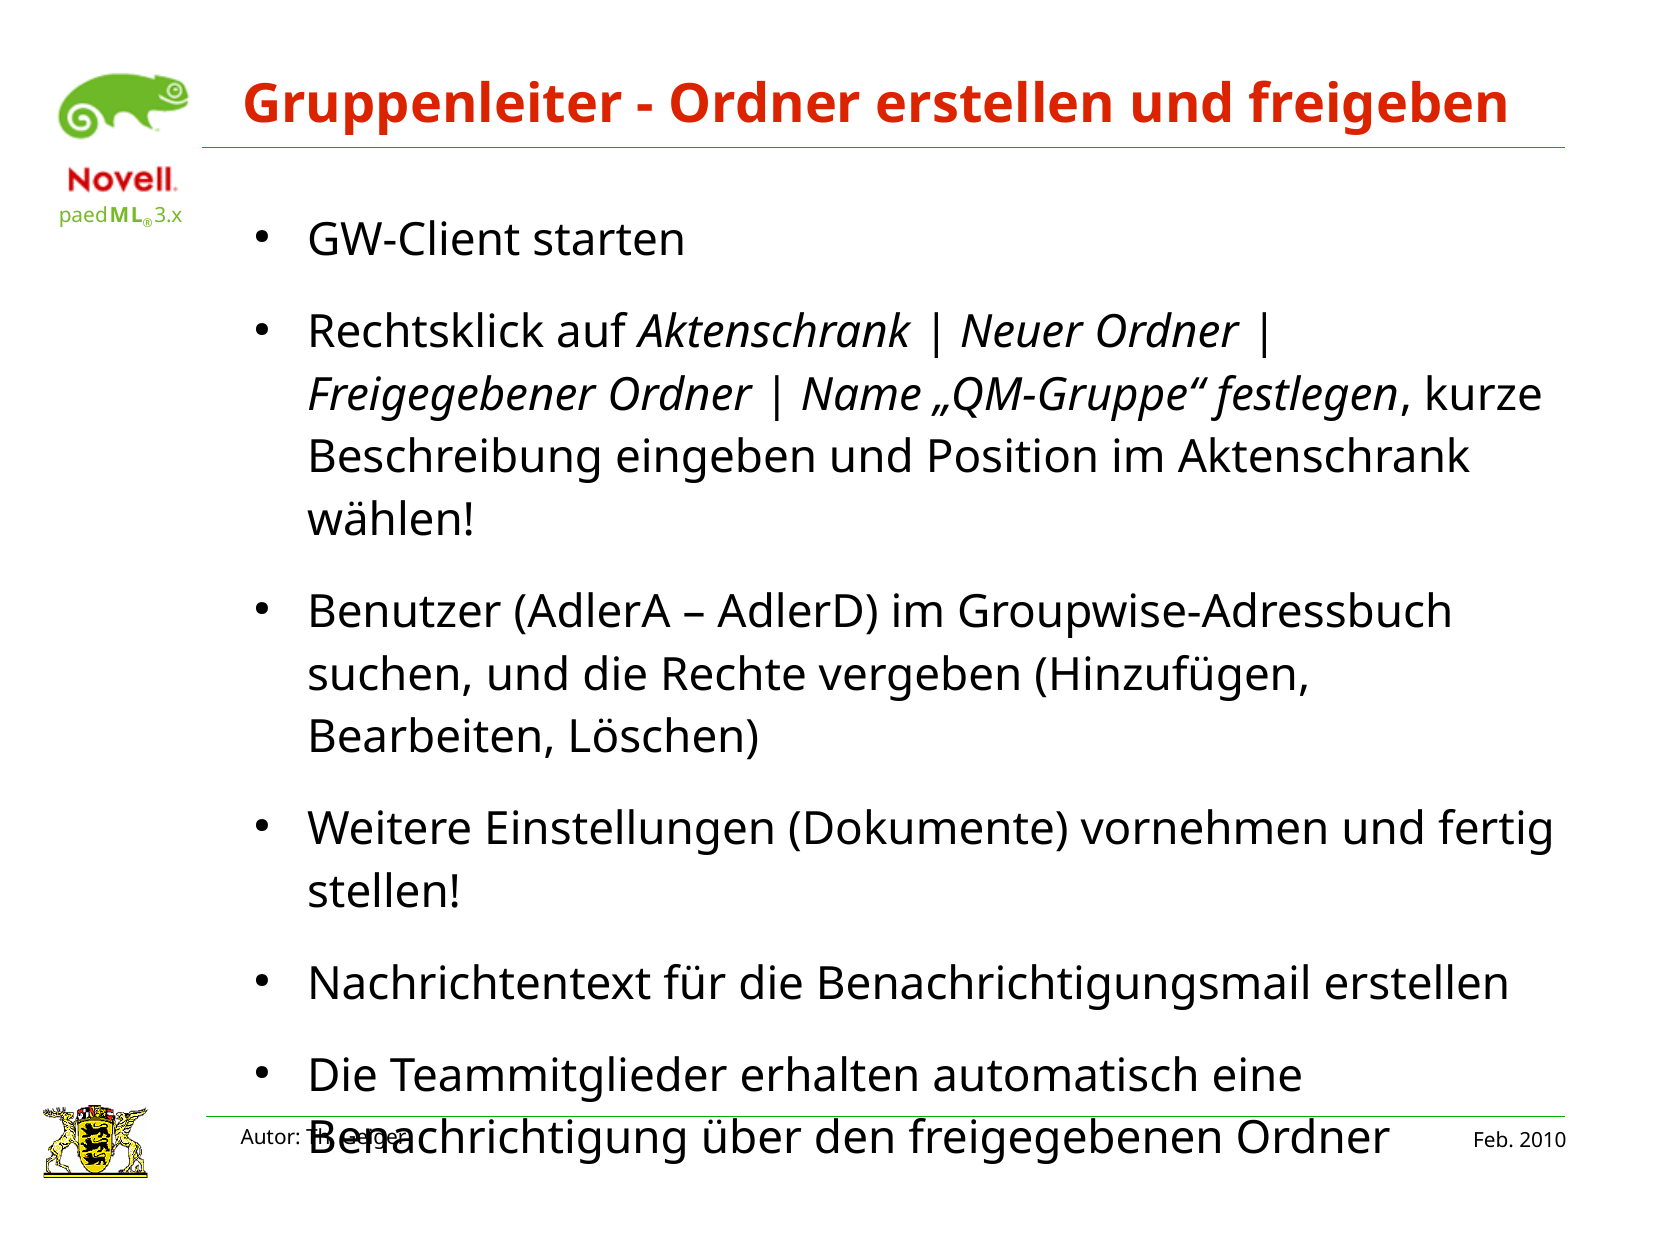

# Gruppenleiter - Ordner erstellen und freigeben
GW-Client starten
Rechtsklick auf Aktenschrank | Neuer Ordner | Freigegebener Ordner | Name „QM-Gruppe“ festlegen, kurze Beschreibung eingeben und Position im Aktenschrank wählen!
Benutzer (AdlerA – AdlerD) im Groupwise-Adressbuch suchen, und die Rechte vergeben (Hinzufügen, Bearbeiten, Löschen)
Weitere Einstellungen (Dokumente) vornehmen und fertig stellen!
Nachrichtentext für die Benachrichtigungsmail erstellen
Die Teammitglieder erhalten automatisch eine Benachrichtigung über den freigegebenen Ordner
Autor: Th. Geiger
Feb. 2010